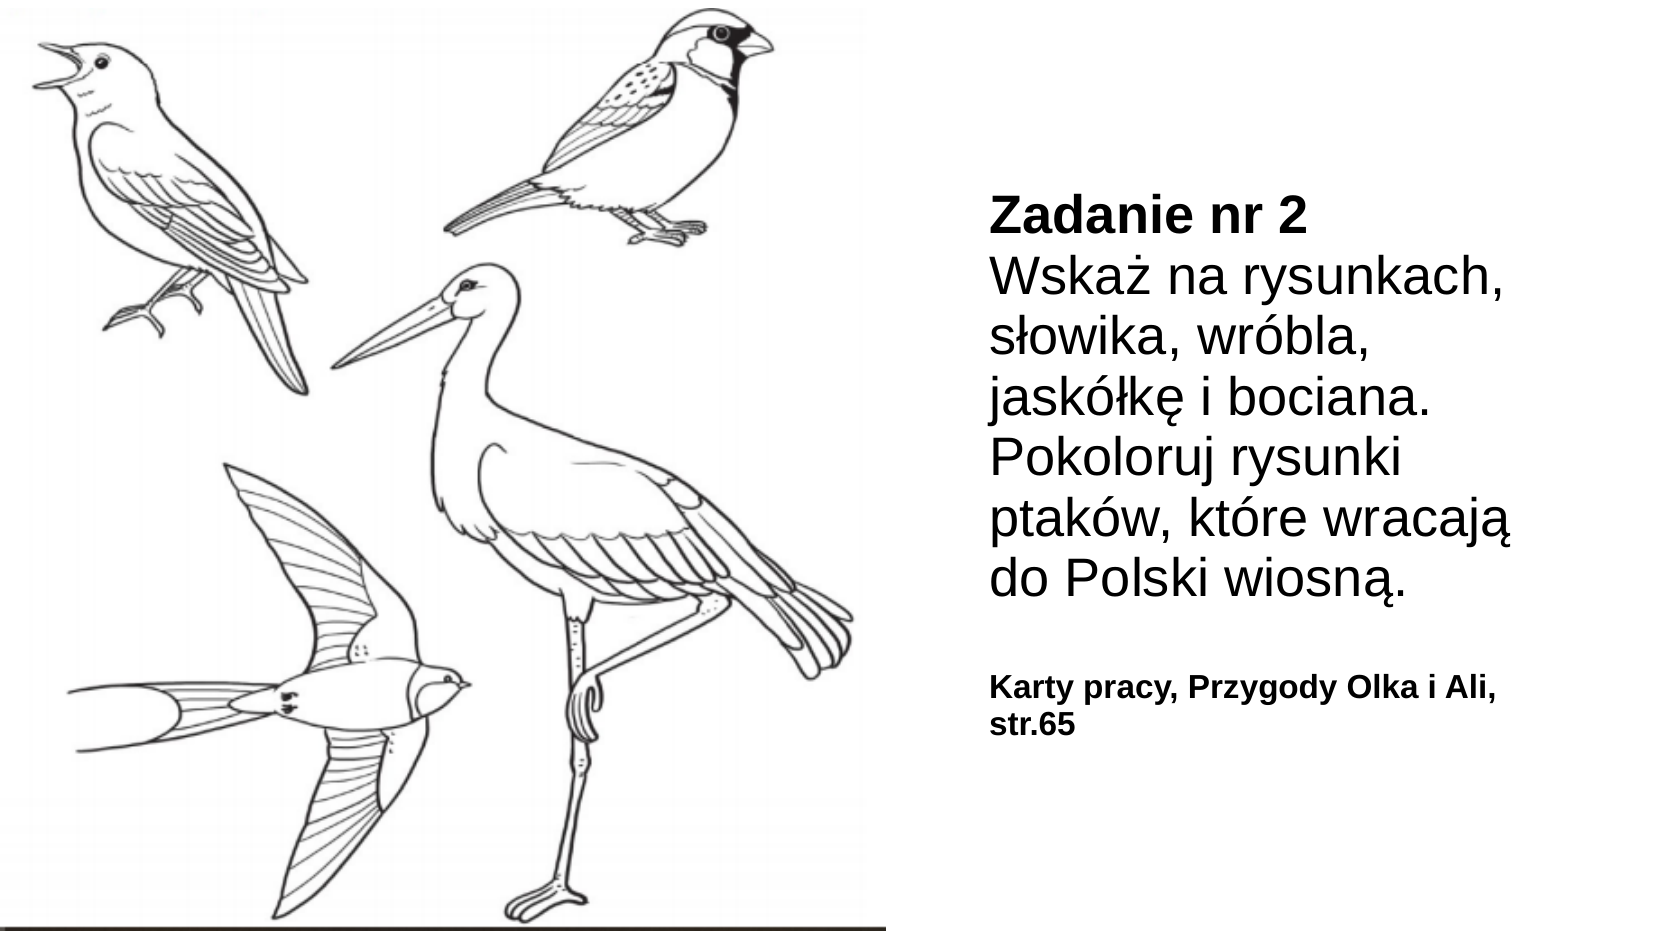

Zadanie nr 2
Wskaż na rysunkach, słowika, wróbla, jaskółkę i bociana. Pokoloruj rysunki ptaków, które wracają do Polski wiosną.
Karty pracy, Przygody Olka i Ali, str.65